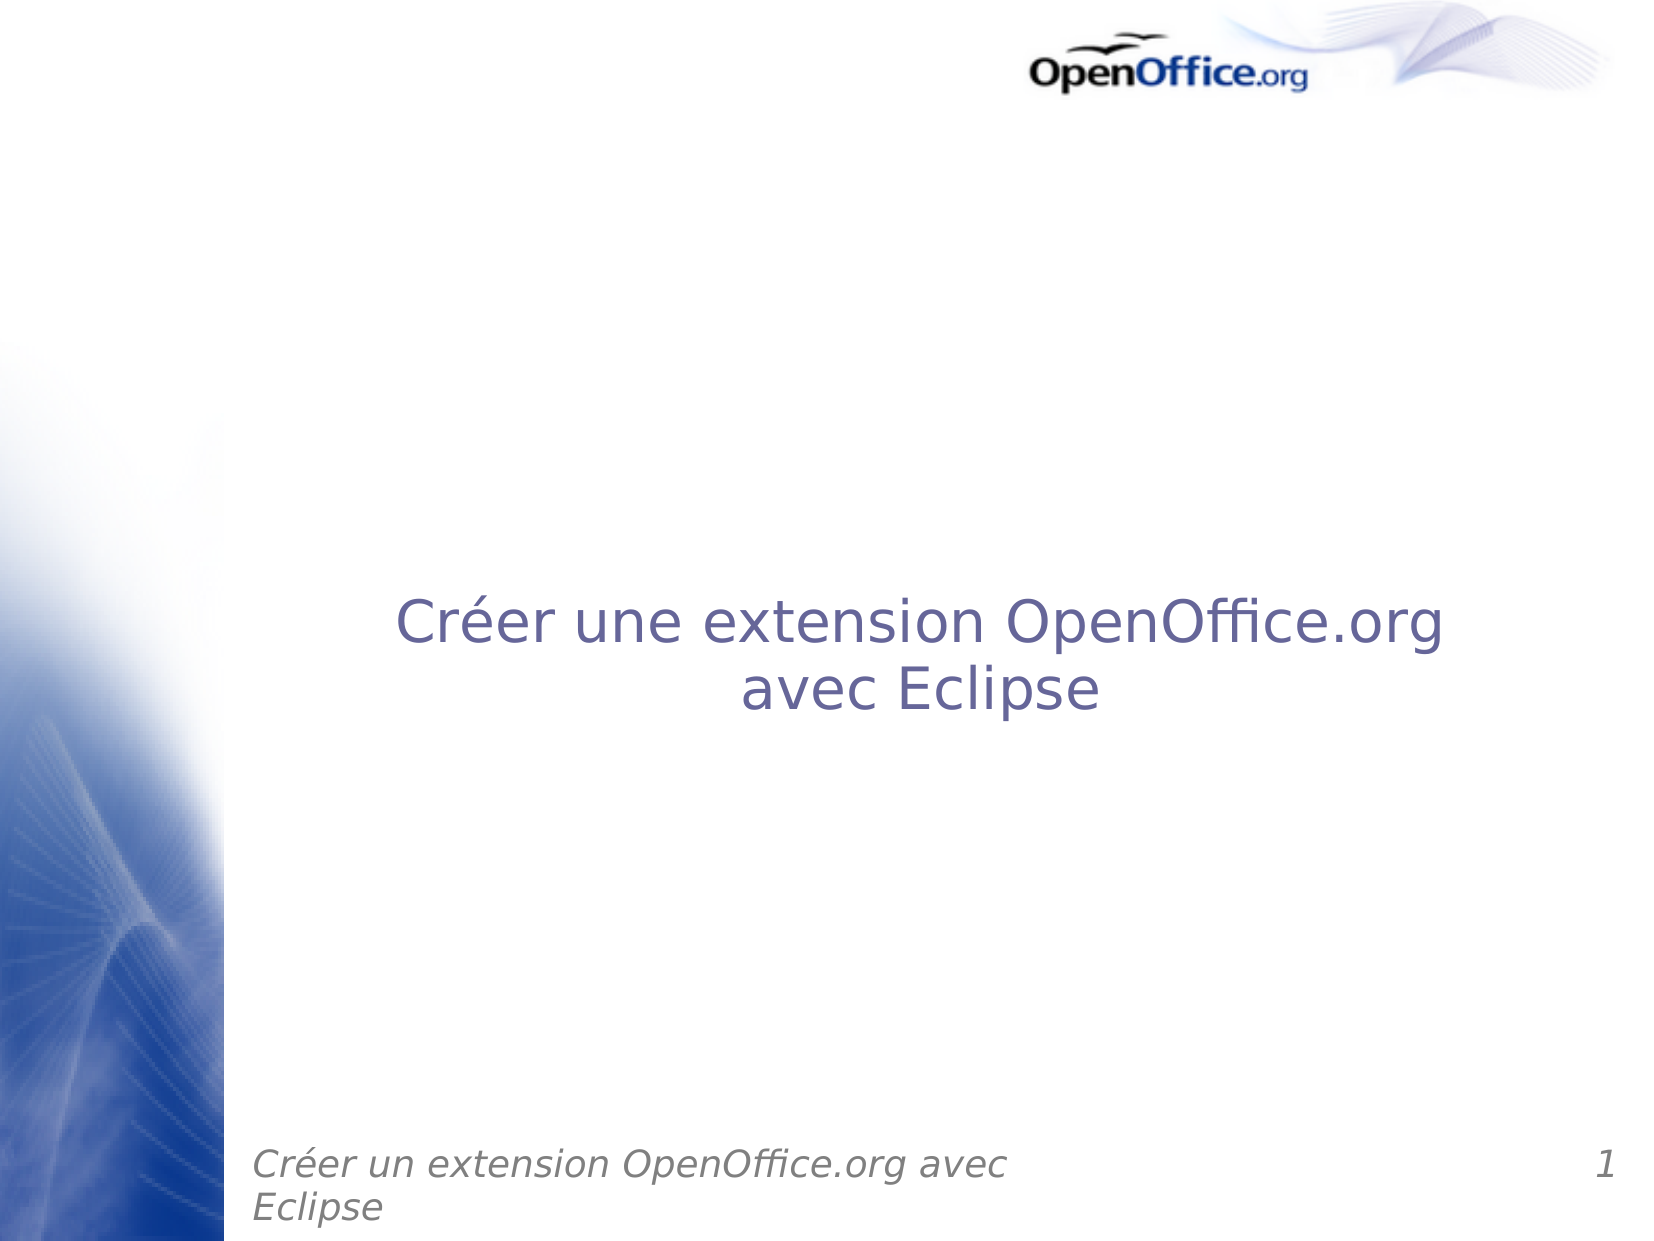

# Créer une extension OpenOffice.org
avec Eclipse